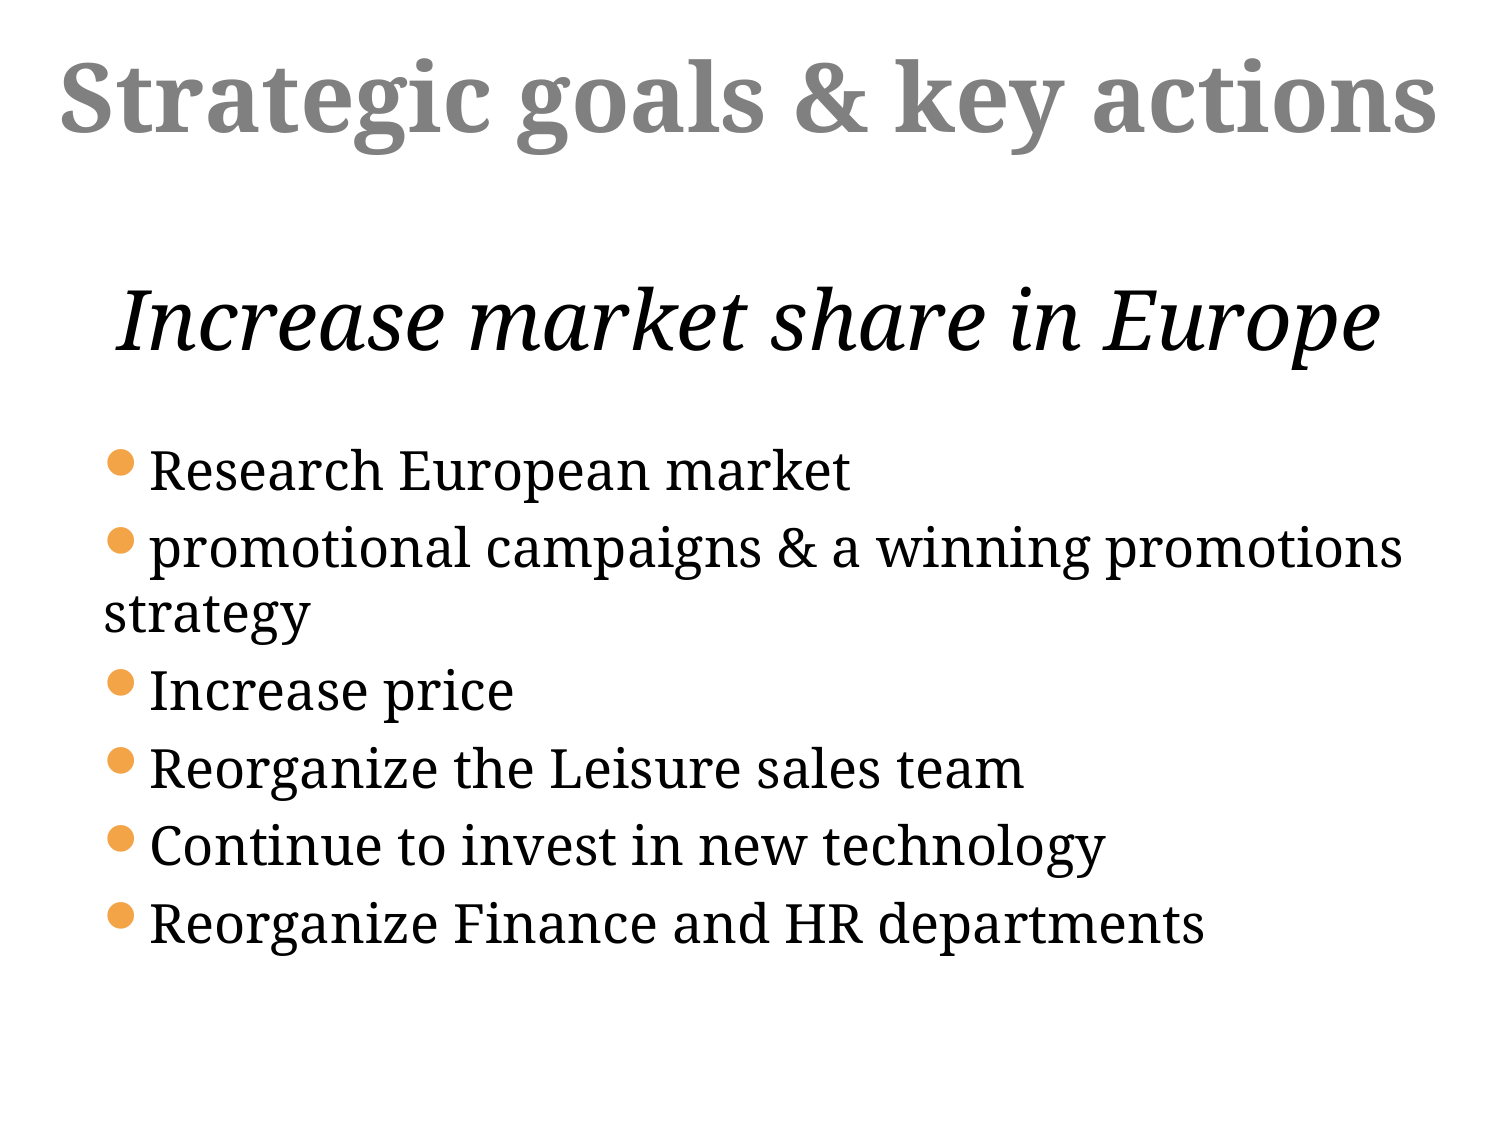

# Strategic goals & key actions Increase market share in Europe
Research European market
promotional campaigns & a winning promotions strategy
Increase price
Reorganize the Leisure sales team
Continue to invest in new technology
Reorganize Finance and HR departments